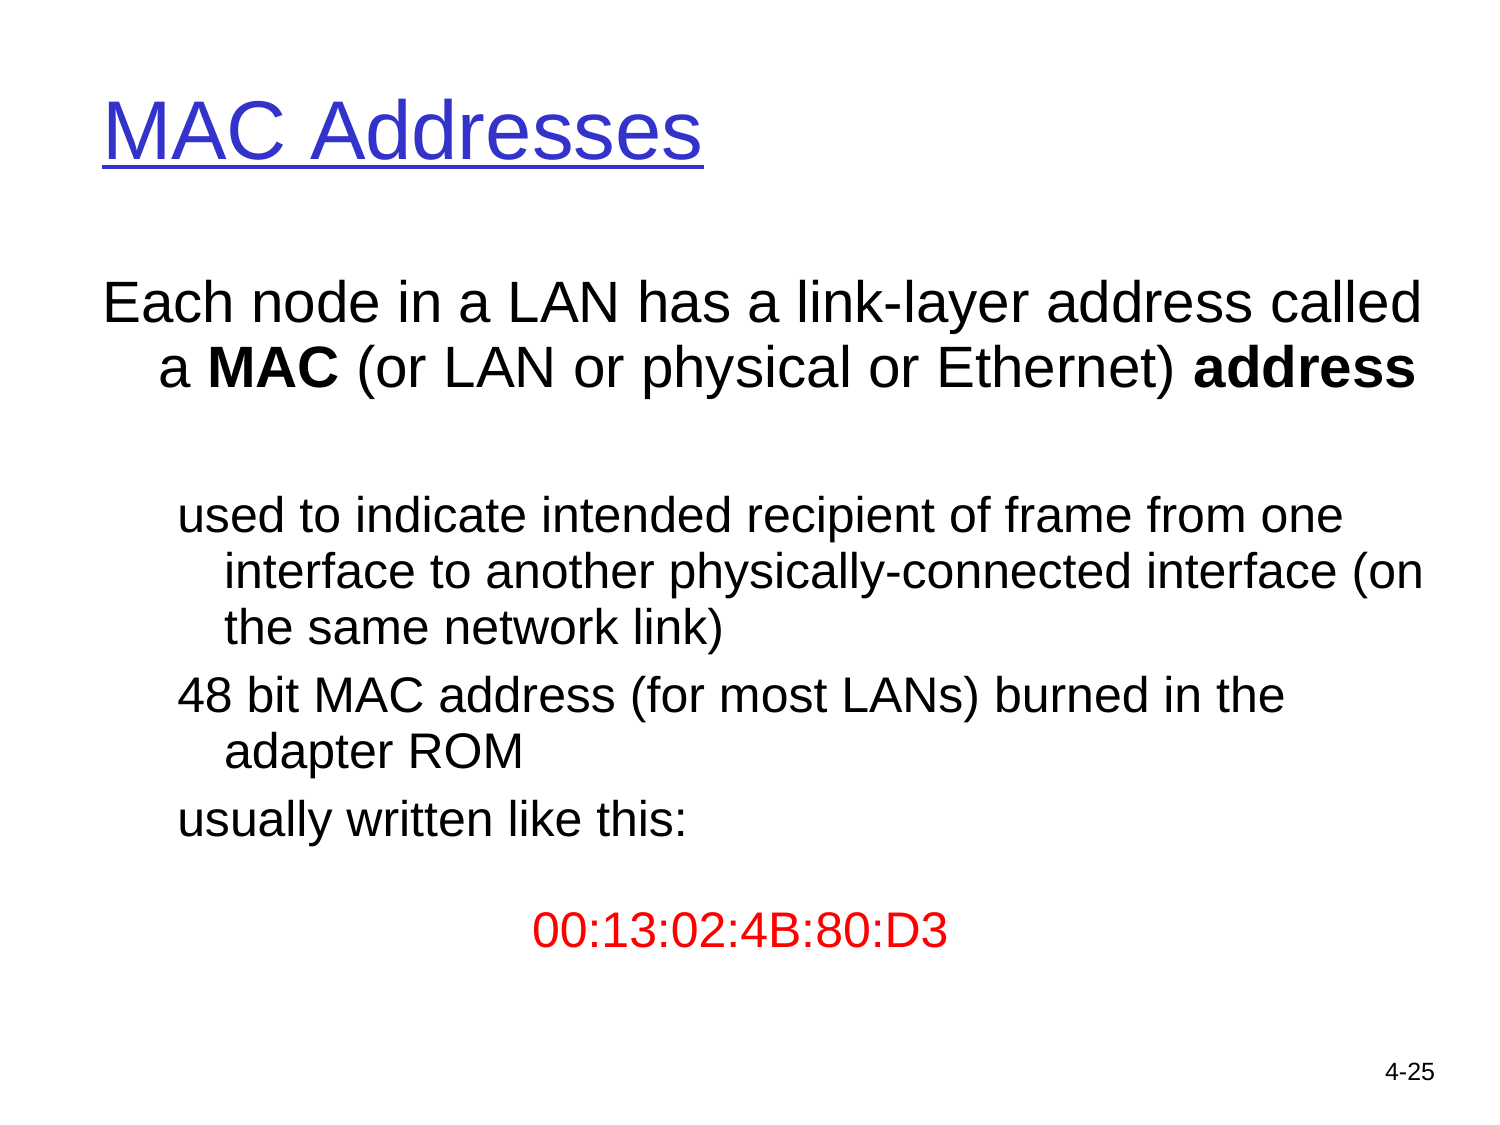

# MAC Addresses
Each node in a LAN has a link-layer address called a MAC (or LAN or physical or Ethernet) address
used to indicate intended recipient of frame from one interface to another physically-connected interface (on the same network link)
48 bit MAC address (for most LANs) burned in the adapter ROM
usually written like this:
 00:13:02:4B:80:D3
25